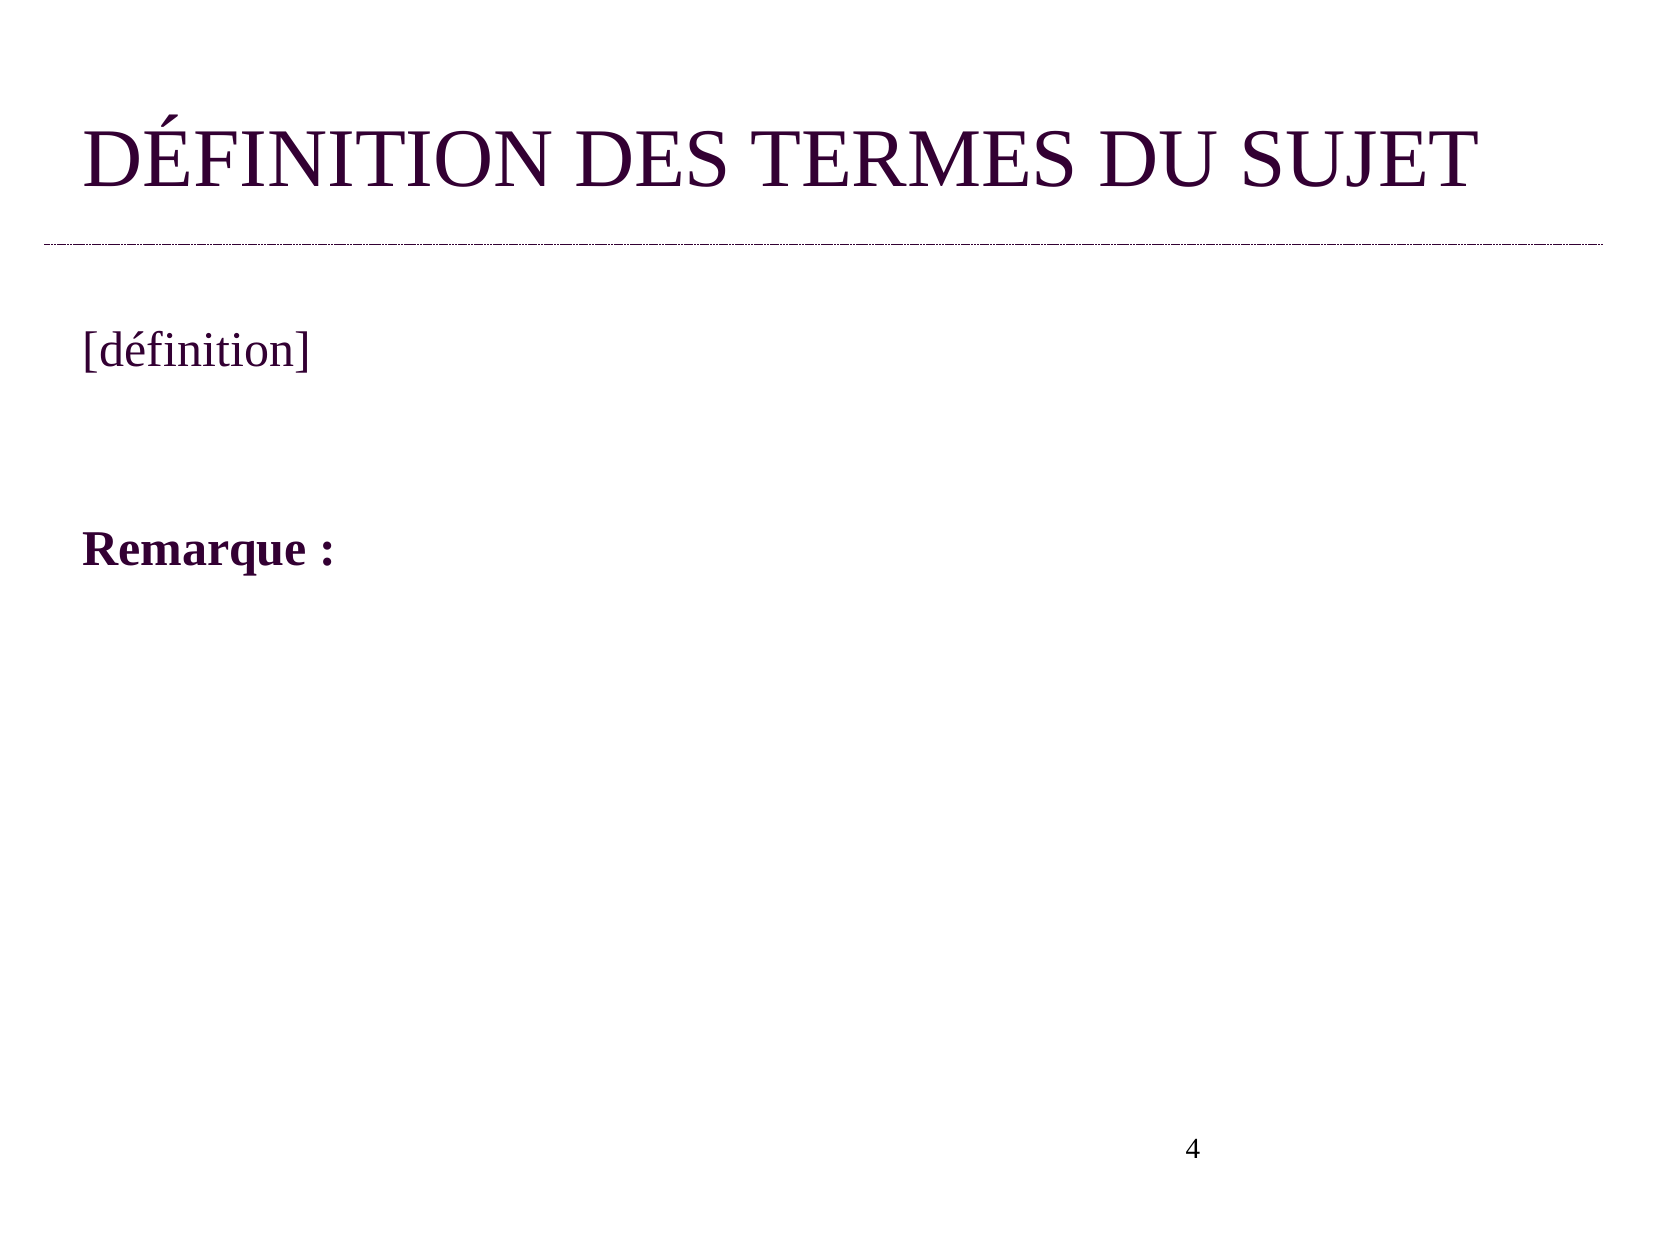

# DÉFINITION DES TERMES DU SUJET
[définition]
Remarque :